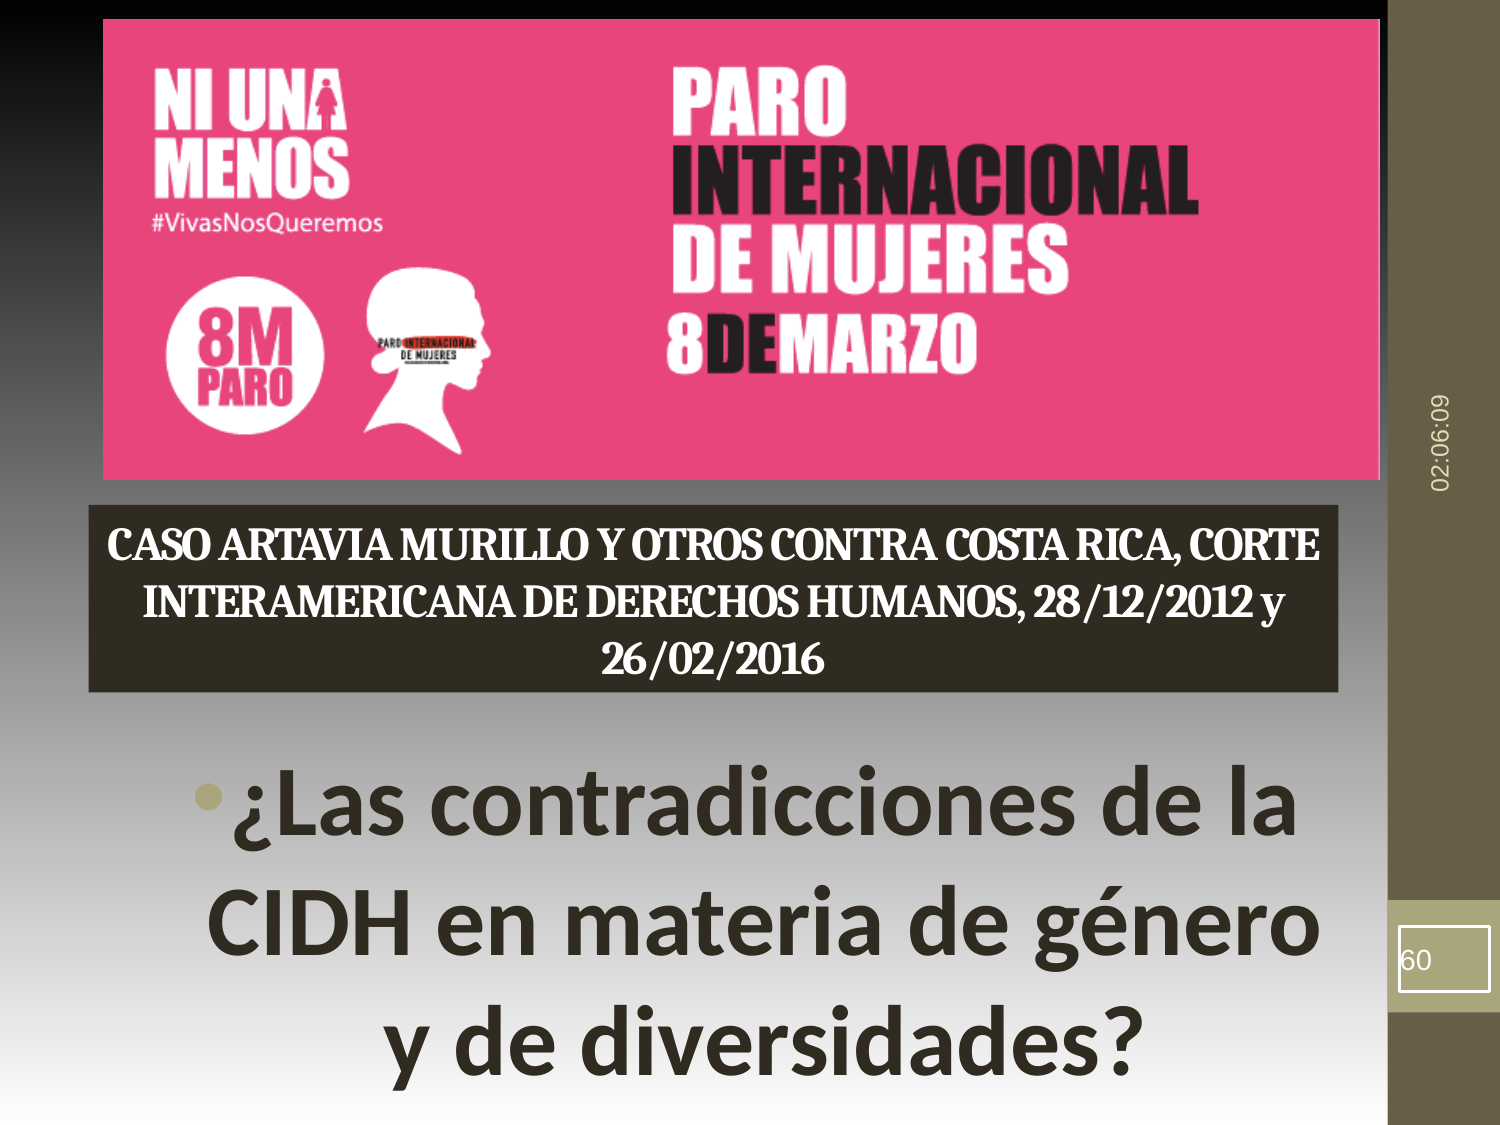

02:48:04
CASO ARTAVIA MURILLO Y OTROS CONTRA COSTA RICA, CORTE INTERAMERICANA DE DERECHOS HUMANOS, 28/12/2012 y 26/02/2016
# ¿Las contradicciones de la CIDH en materia de género y de diversidades?